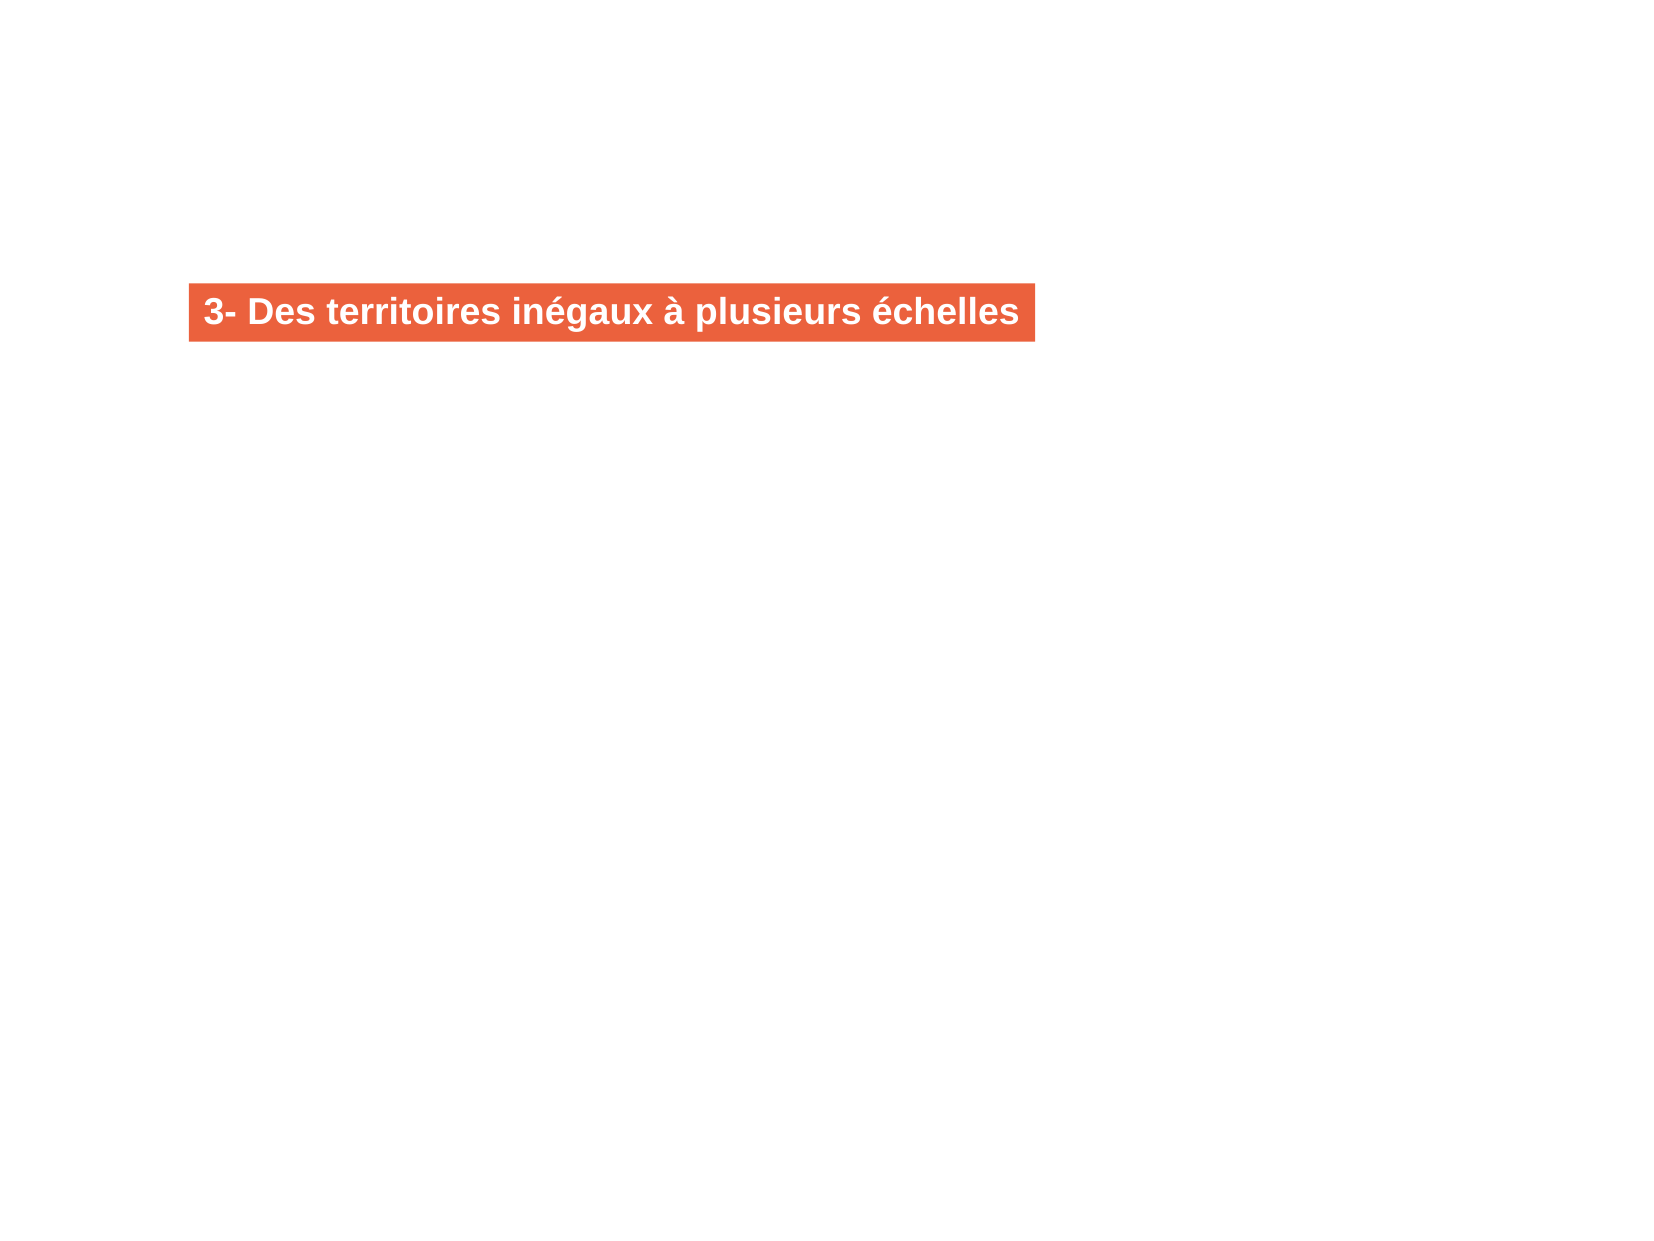

3- Des territoires inégaux à plusieurs échelles